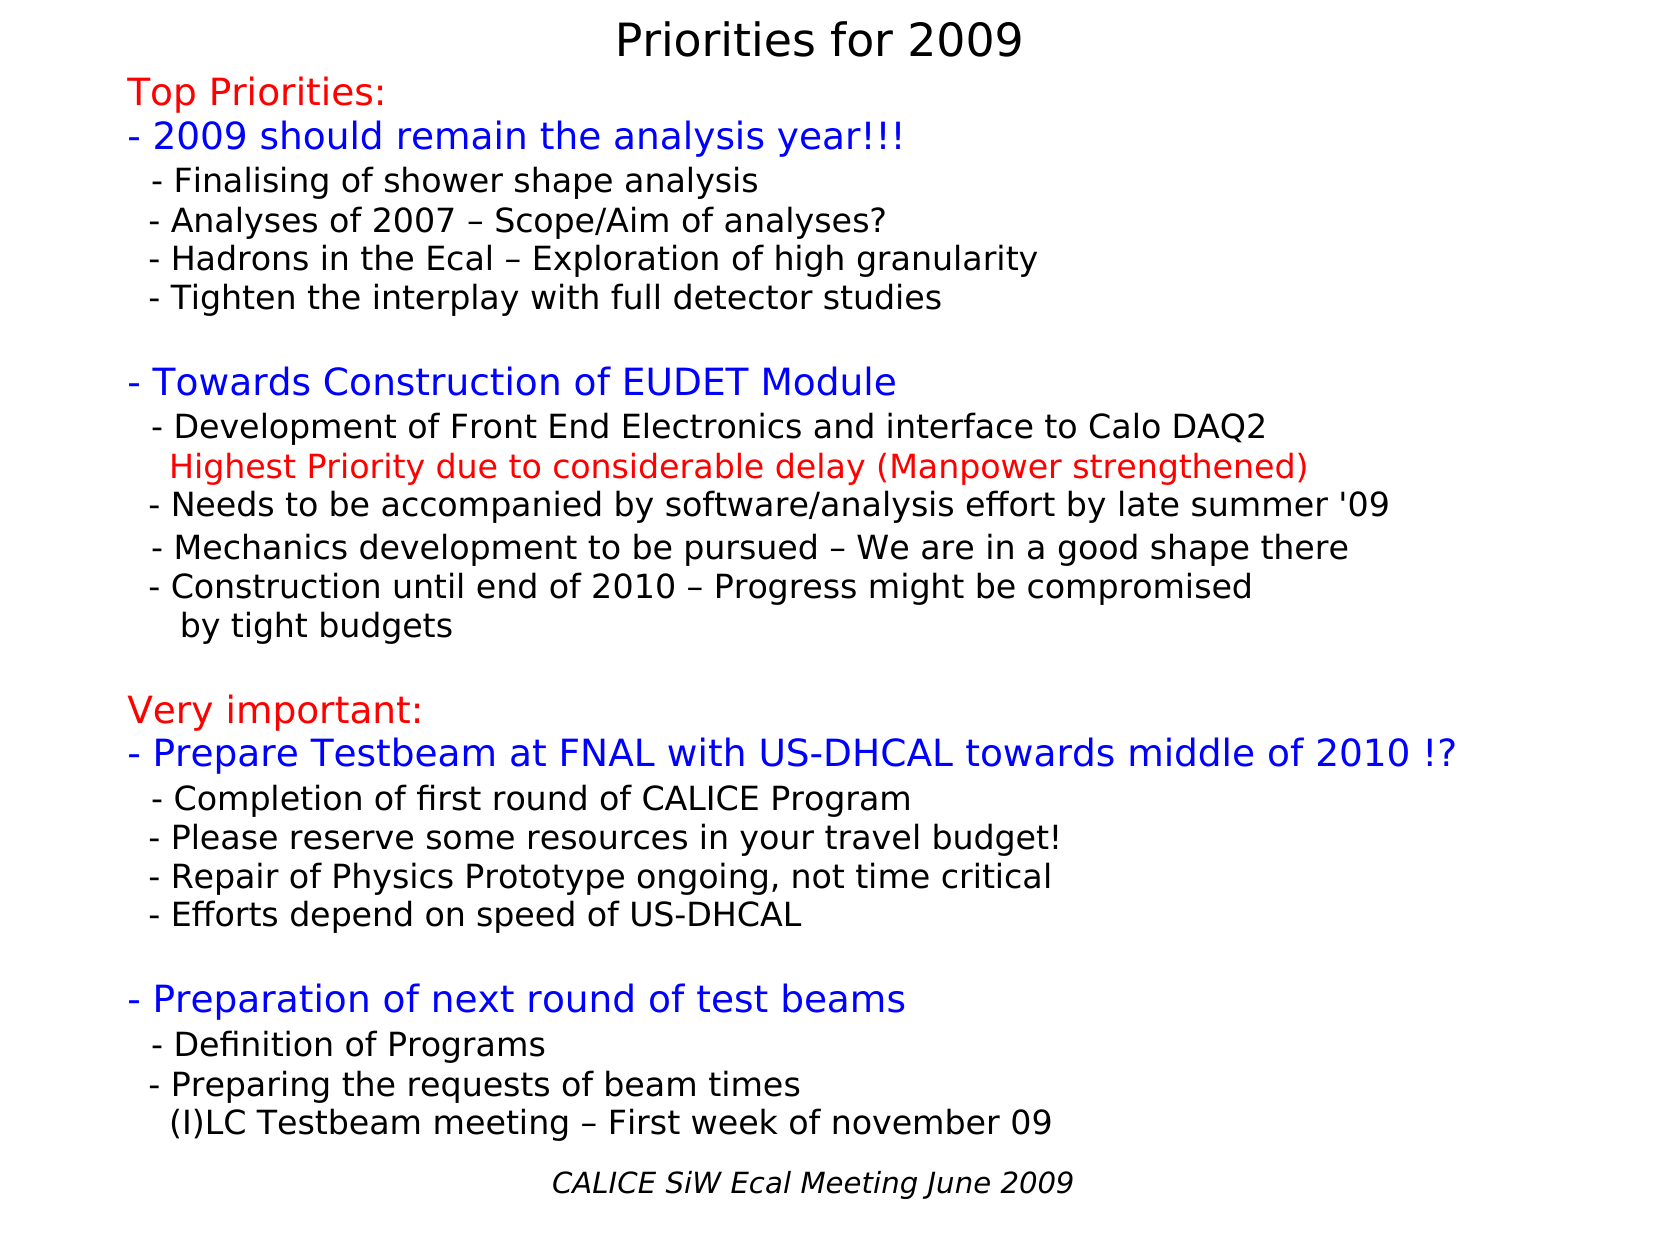

Priorities for 2009
Top Priorities:
- 2009 should remain the analysis year!!!
 - Finalising of shower shape analysis
 - Analyses of 2007 – Scope/Aim of analyses?
 - Hadrons in the Ecal – Exploration of high granularity
 - Tighten the interplay with full detector studies
- Towards Construction of EUDET Module
 - Development of Front End Electronics and interface to Calo DAQ2
 Highest Priority due to considerable delay (Manpower strengthened)
 - Needs to be accompanied by software/analysis effort by late summer '09
 - Mechanics development to be pursued – We are in a good shape there
 - Construction until end of 2010 – Progress might be compromised
 by tight budgets
Very important:
- Prepare Testbeam at FNAL with US-DHCAL towards middle of 2010 !?
 - Completion of first round of CALICE Program
 - Please reserve some resources in your travel budget!
 - Repair of Physics Prototype ongoing, not time critical
 - Efforts depend on speed of US-DHCAL
- Preparation of next round of test beams
 - Definition of Programs
 - Preparing the requests of beam times
 (I)LC Testbeam meeting – First week of november 09